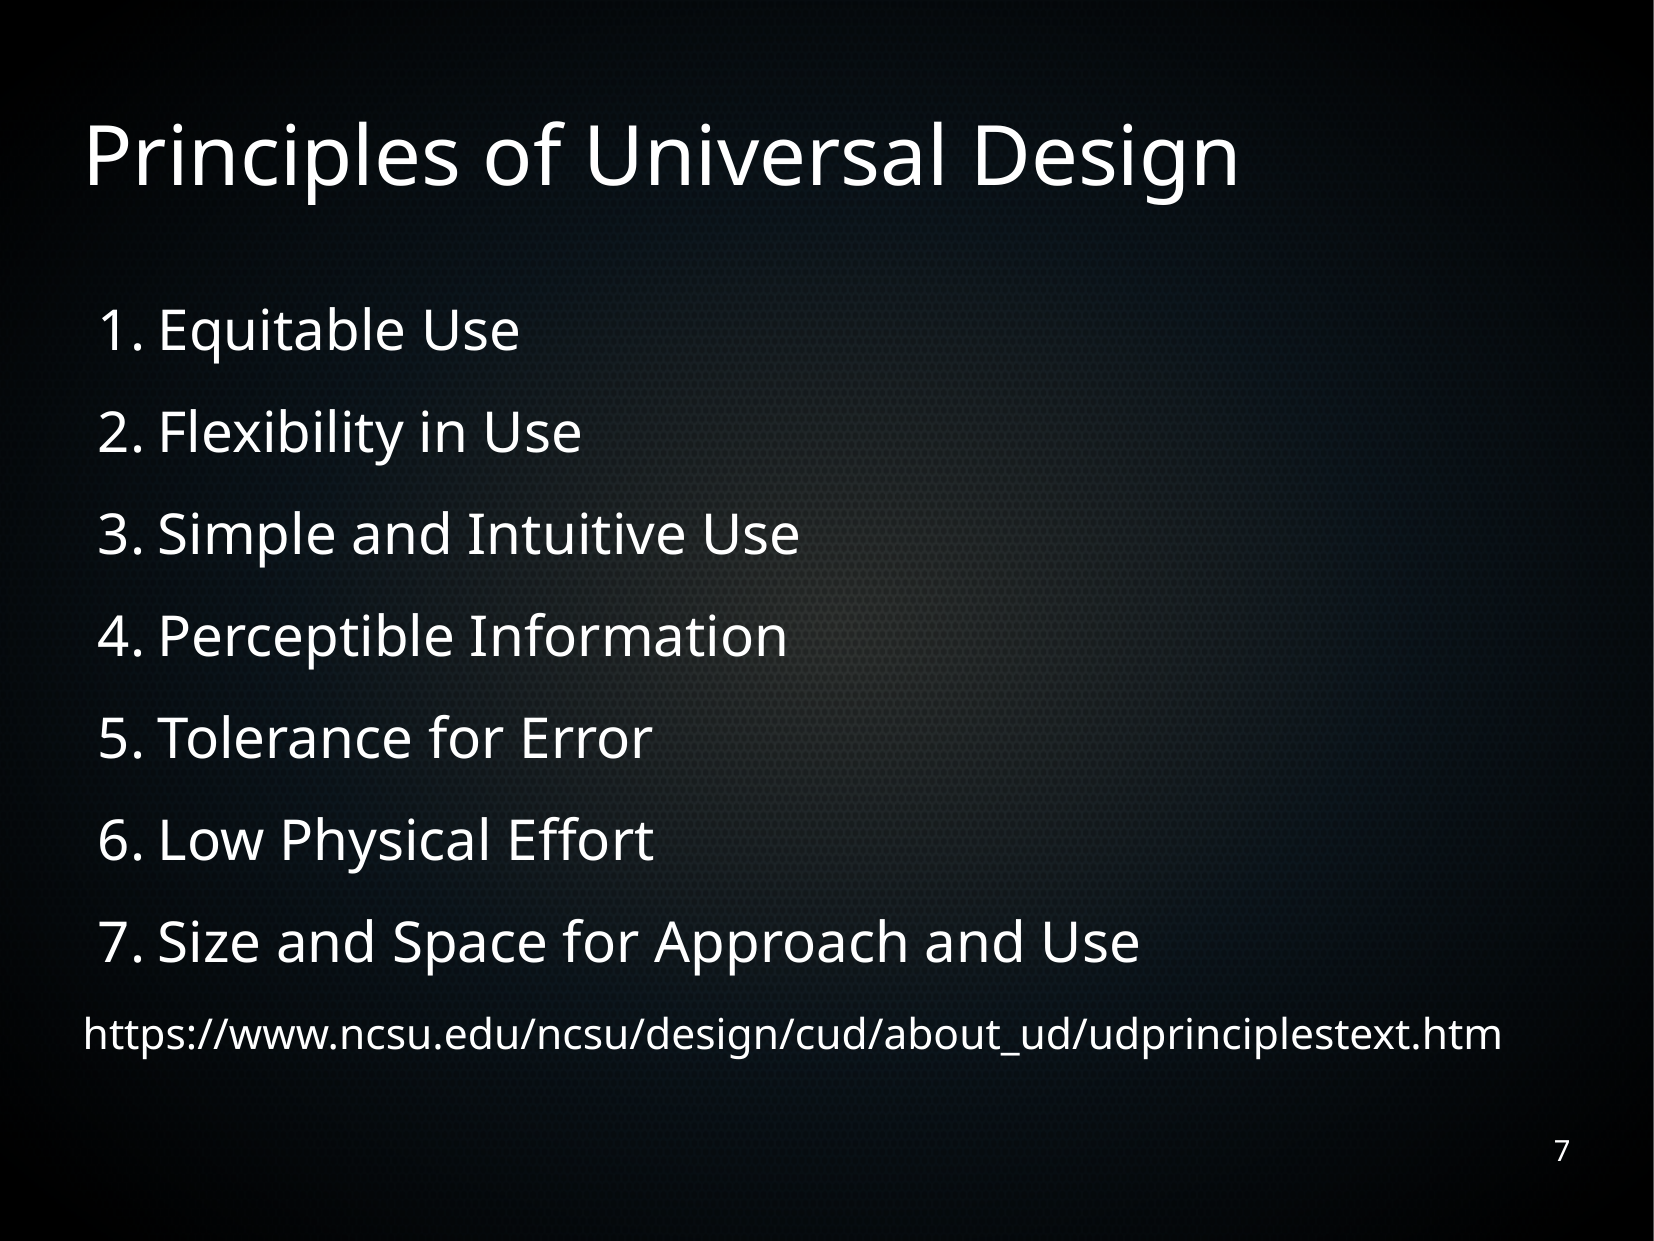

# Principles of Universal Design
 Equitable Use
 Flexibility in Use
 Simple and Intuitive Use
 Perceptible Information
 Tolerance for Error
 Low Physical Effort
 Size and Space for Approach and Use
https://www.ncsu.edu/ncsu/design/cud/about_ud/udprinciplestext.htm
7